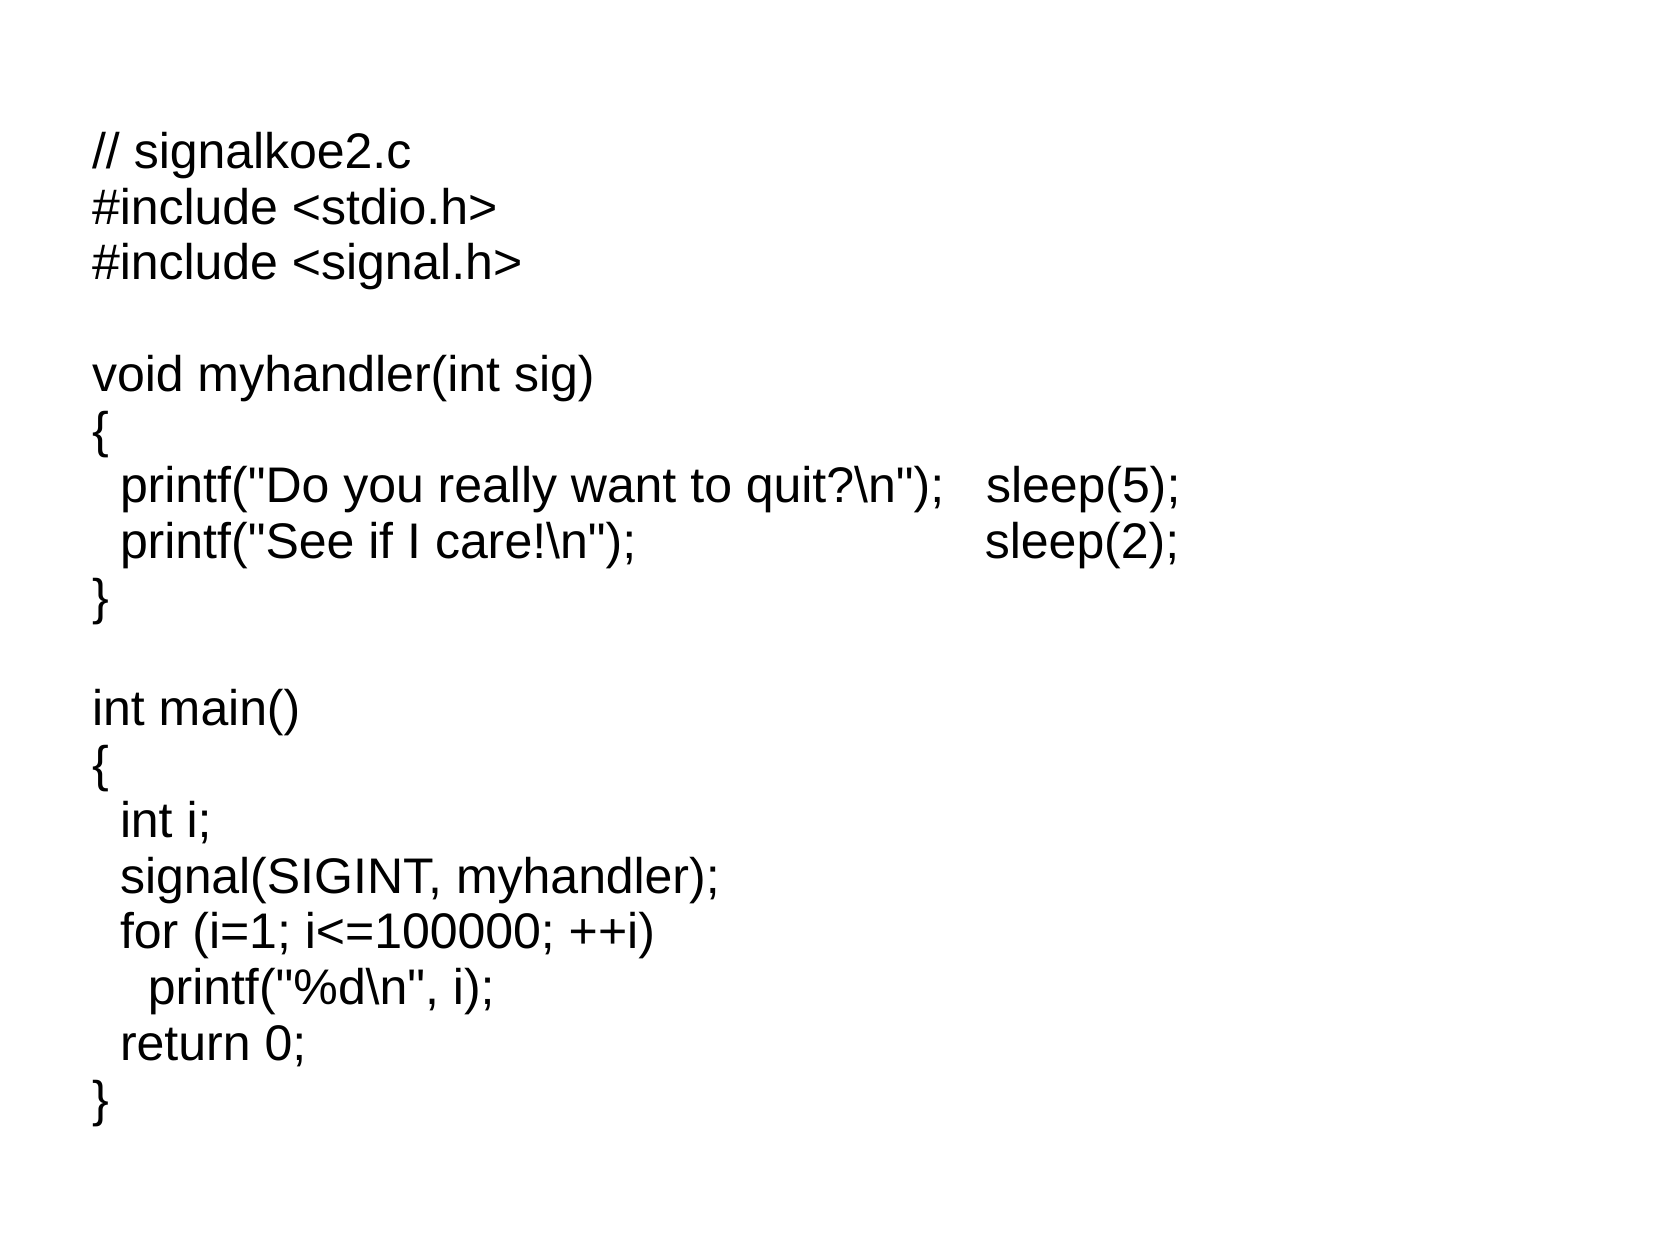

// signalkoe2.c
#include <stdio.h>
#include <signal.h>
void myhandler(int sig)
{
 printf("Do you really want to quit?\n"); sleep(5);
 printf("See if I care!\n"); sleep(2);
}
int main()
{
 int i;
 signal(SIGINT, myhandler);
 for (i=1; i<=100000; ++i)
 printf("%d\n", i);
 return 0;
}